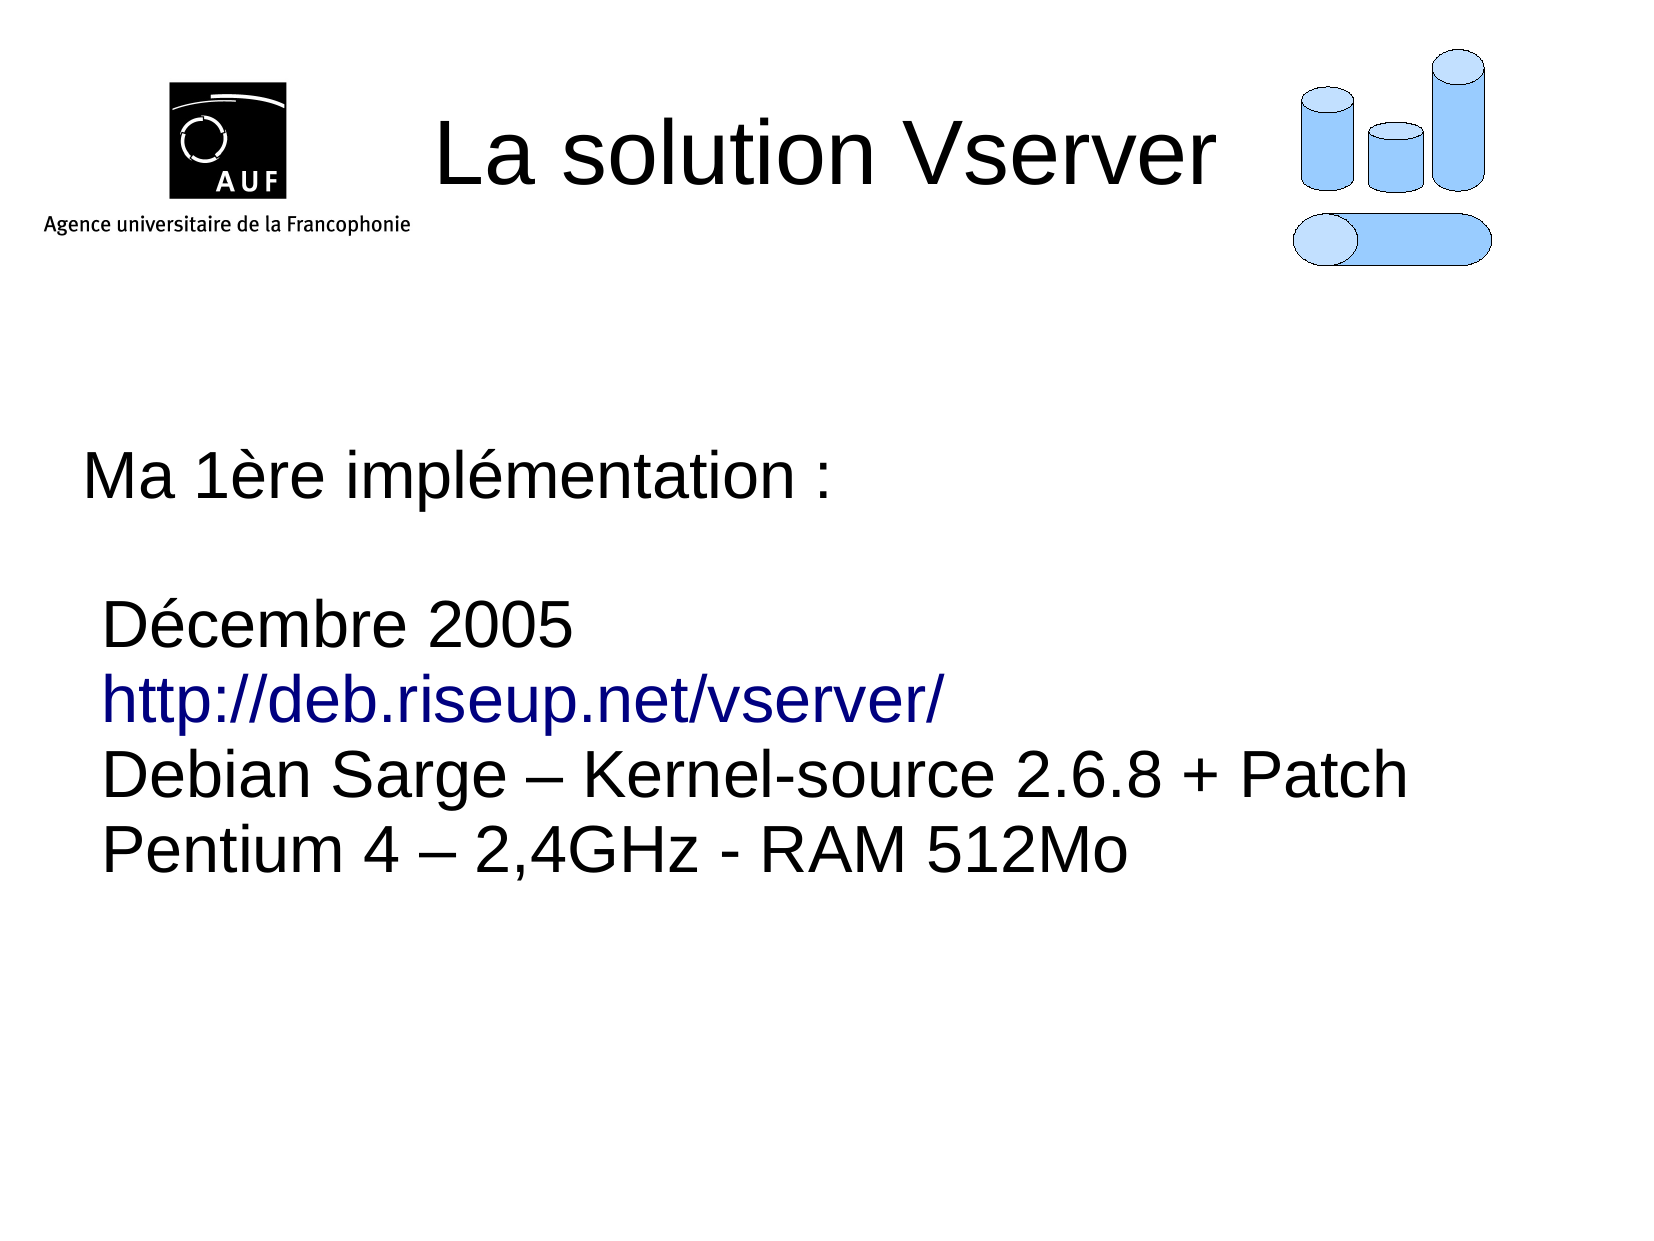

# La solution Vserver
Ma 1ère implémentation :
 Décembre 2005
 http://deb.riseup.net/vserver/
 Debian Sarge – Kernel-source 2.6.8 + Patch
 Pentium 4 – 2,4GHz - RAM 512Mo